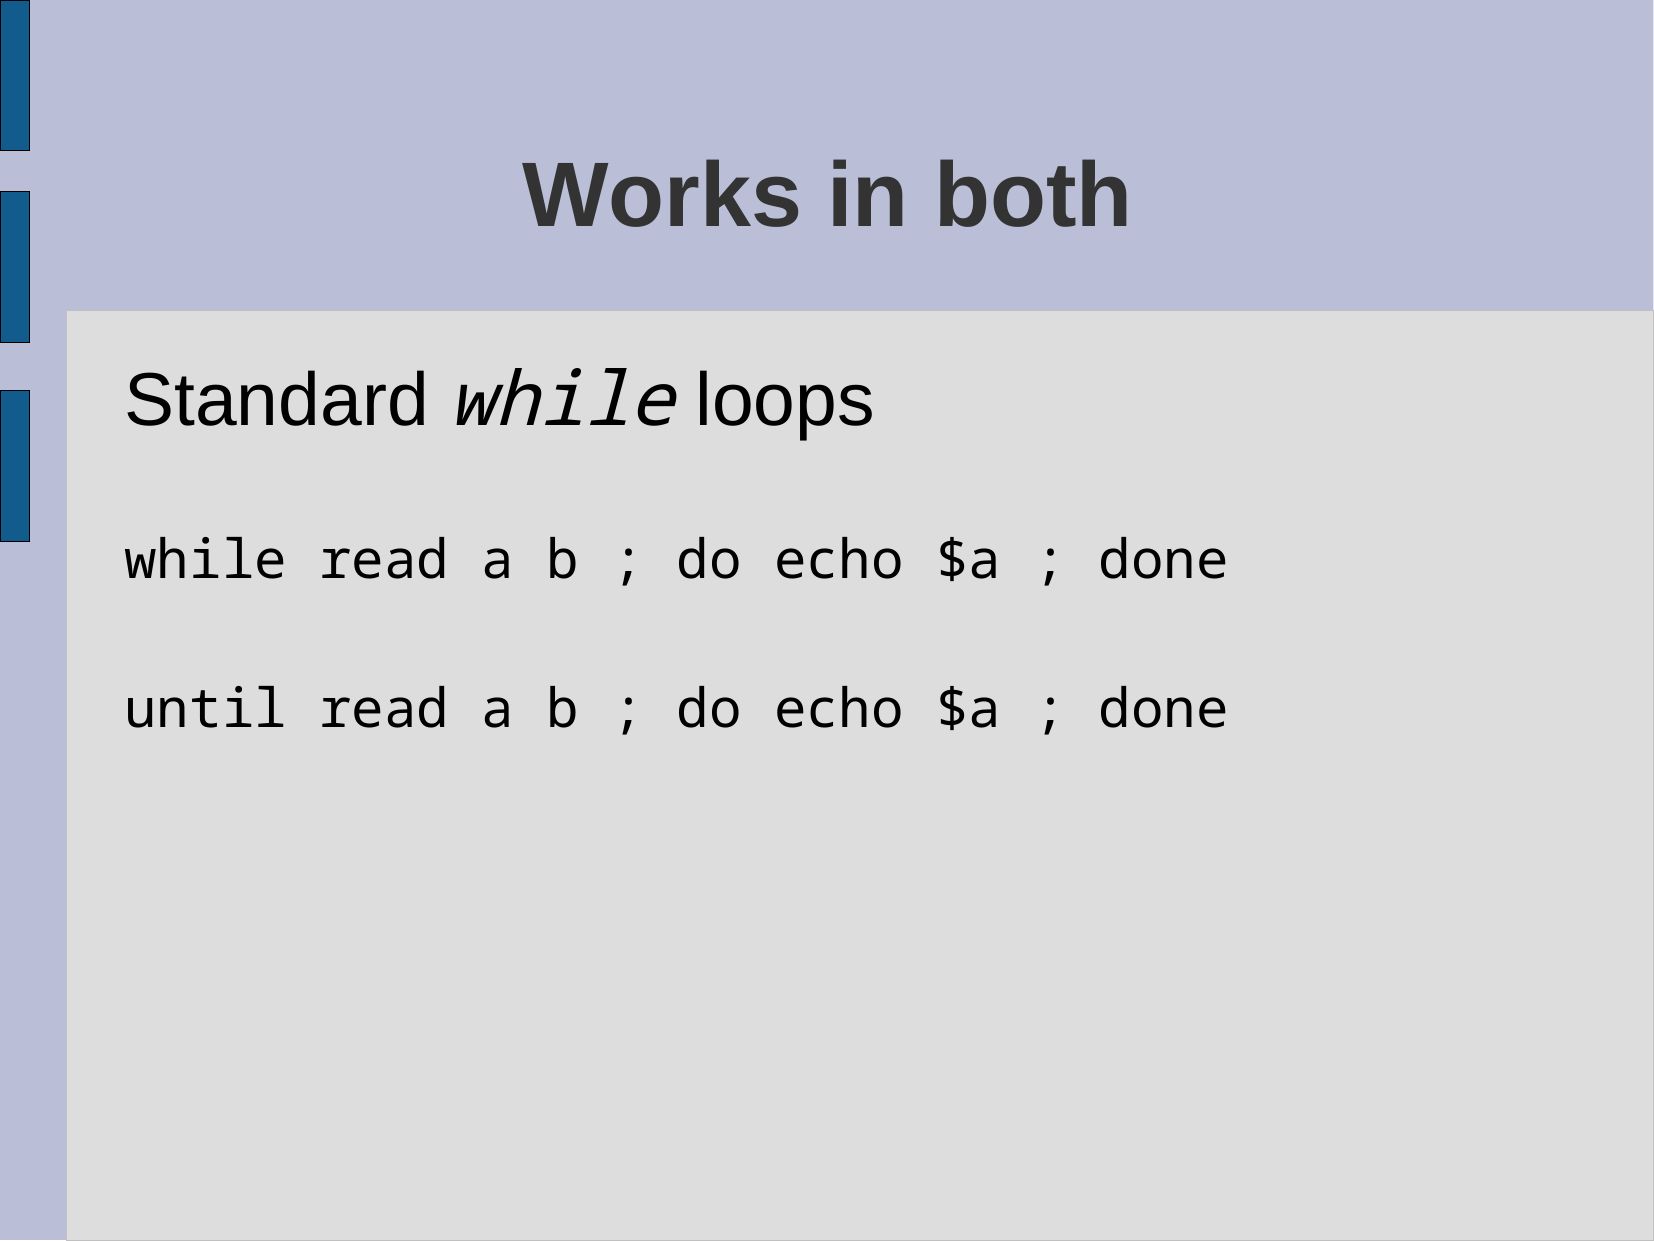

# Works in both
Standard while loops
while read a b ; do echo $a ; done
until read a b ; do echo $a ; done